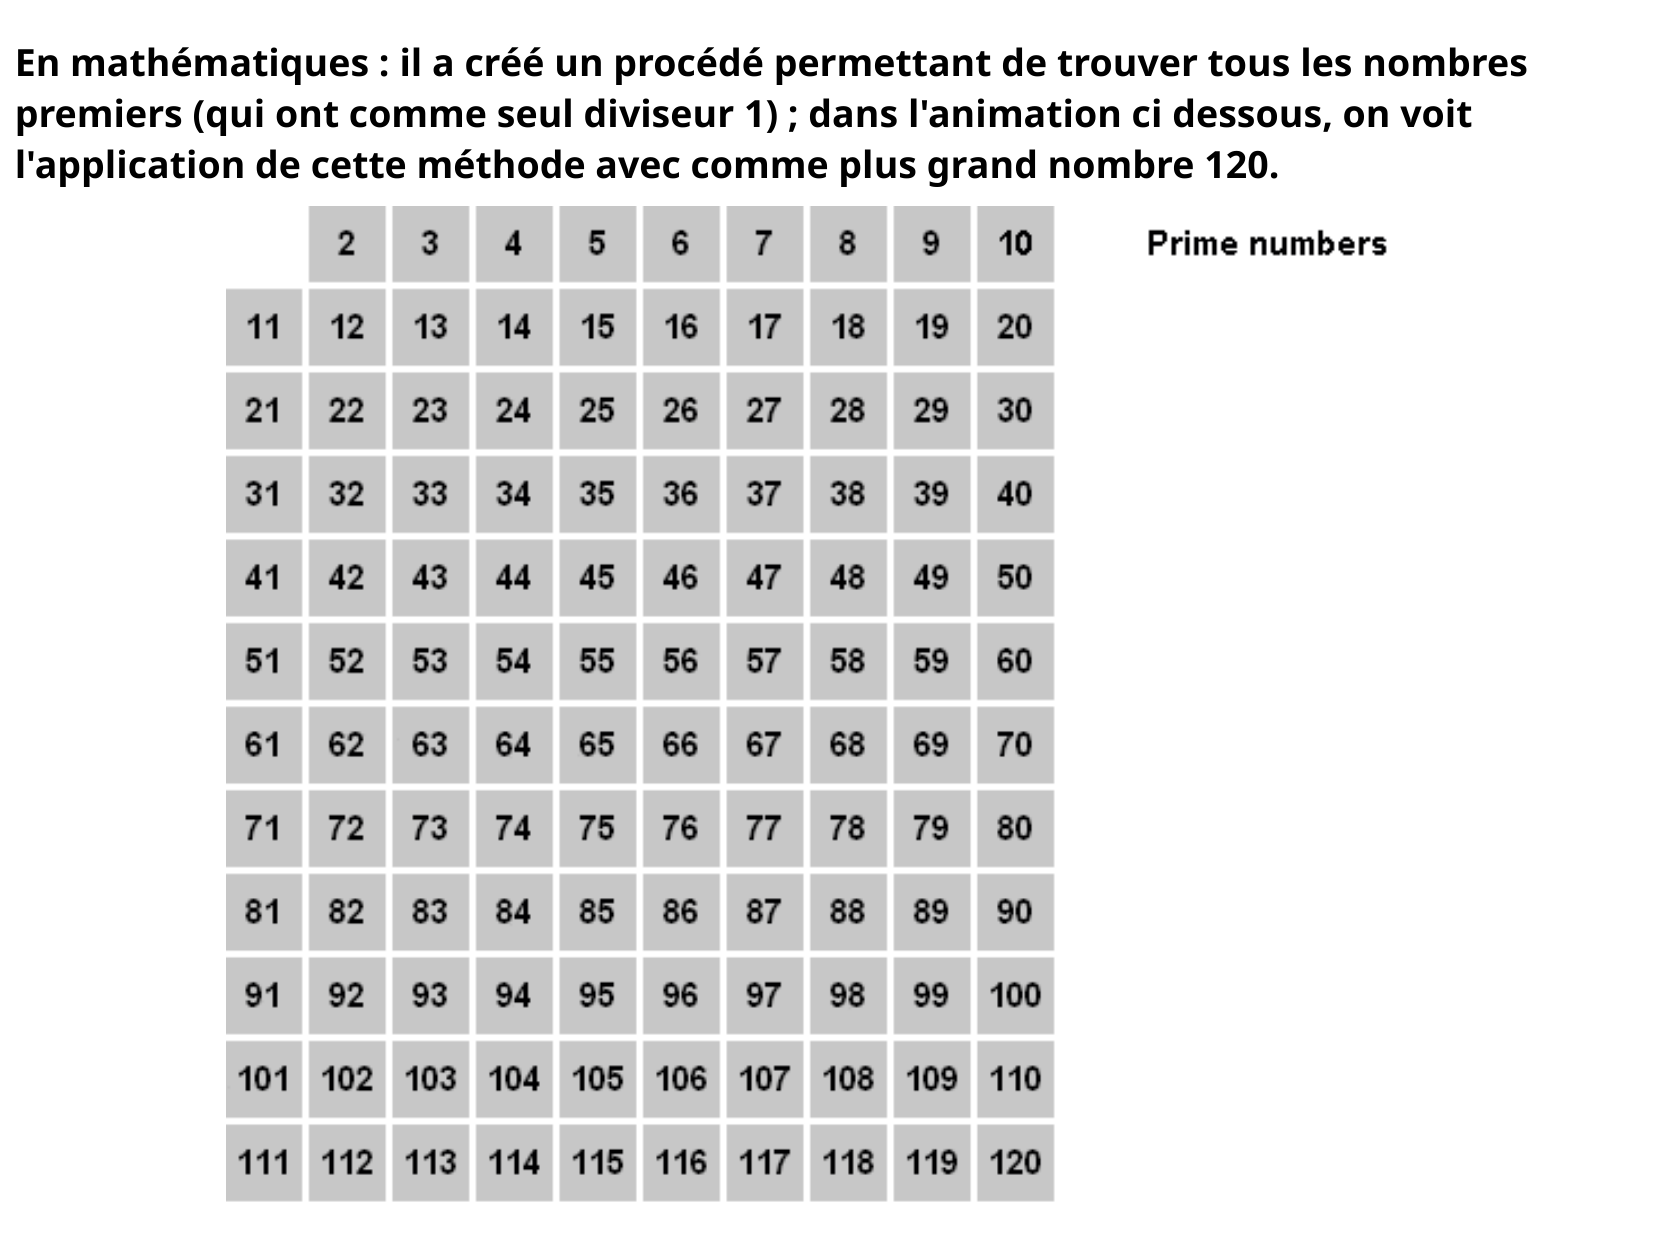

En mathématiques : il a créé un procédé permettant de trouver tous les nombres premiers (qui ont comme seul diviseur 1) ; dans l'animation ci dessous, on voit l'application de cette méthode avec comme plus grand nombre 120.